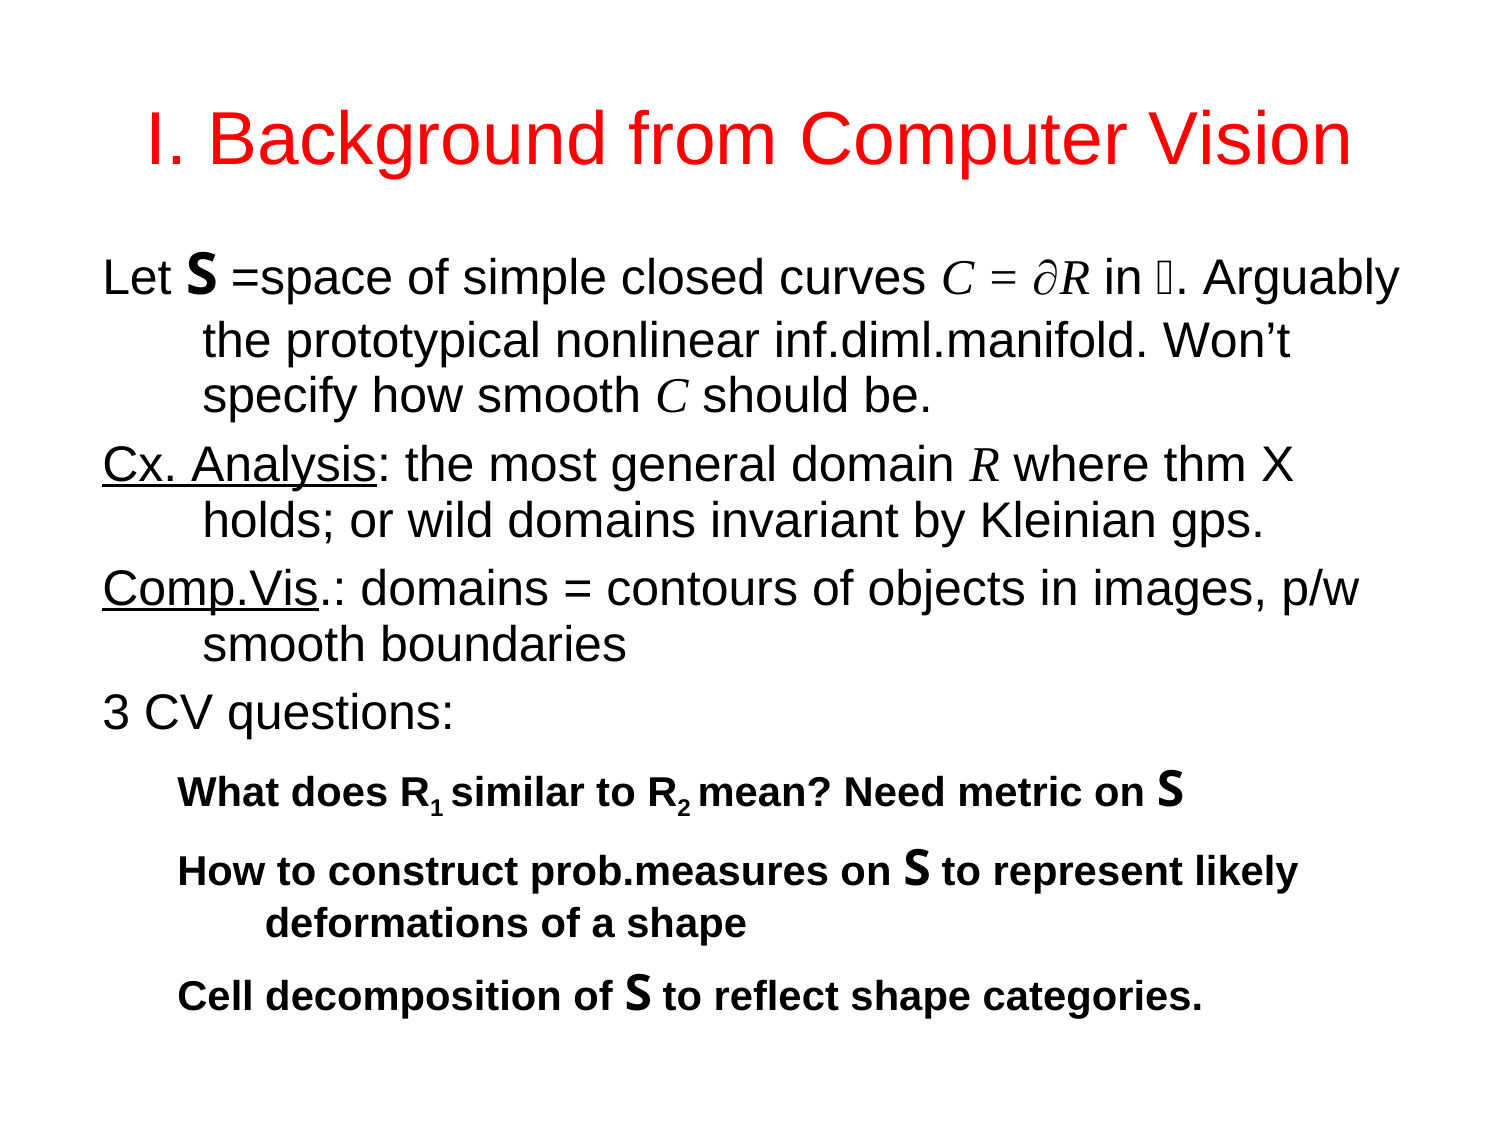

# I. Background from Computer Vision
Let S =space of simple closed curves C = R in . Arguably the prototypical nonlinear inf.diml.manifold. Won’t specify how smooth C should be.
Cx. Analysis: the most general domain R where thm X holds; or wild domains invariant by Kleinian gps.
Comp.Vis.: domains = contours of objects in images, p/w smooth boundaries
3 CV questions:
What does R1 similar to R2 mean? Need metric on S
How to construct prob.measures on S to represent likely deformations of a shape
Cell decomposition of S to reflect shape categories.